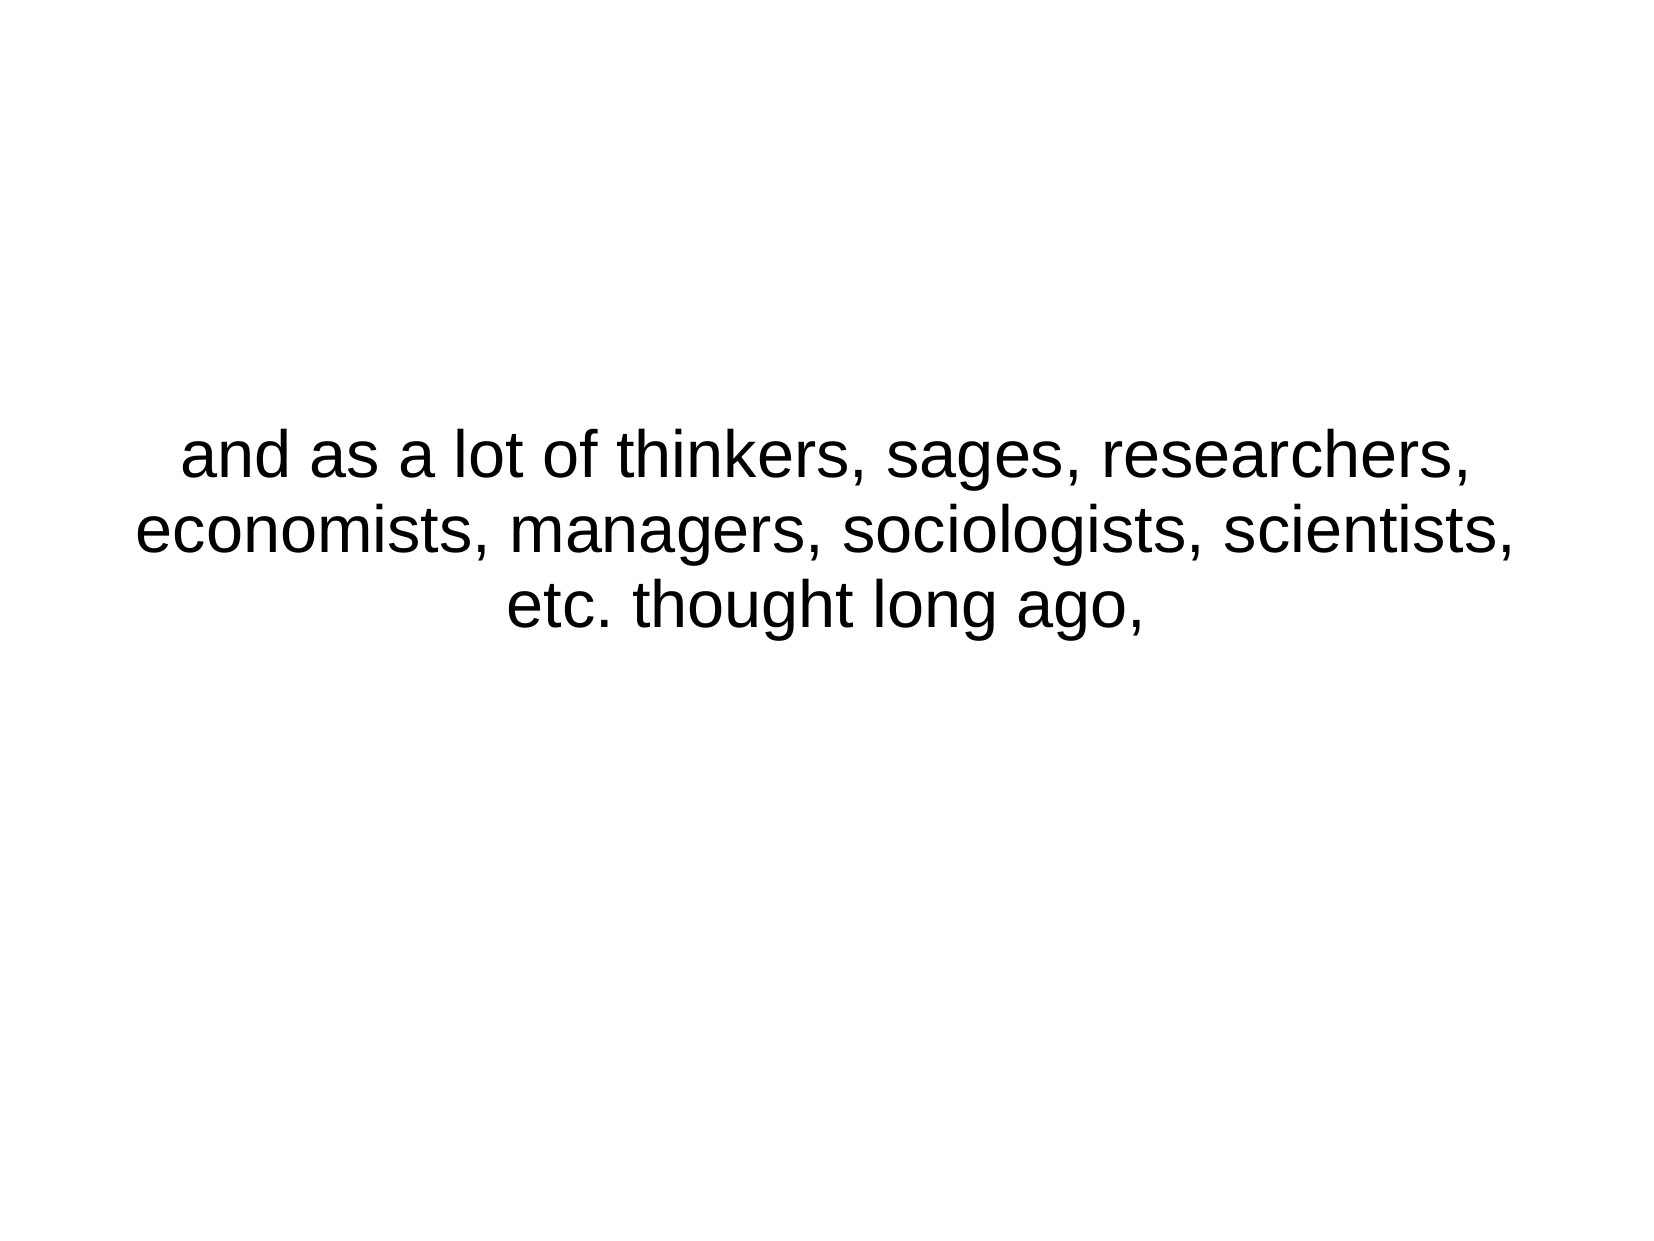

# and as a lot of thinkers, sages, researchers, economists, managers, sociologists, scientists, etc. thought long ago,